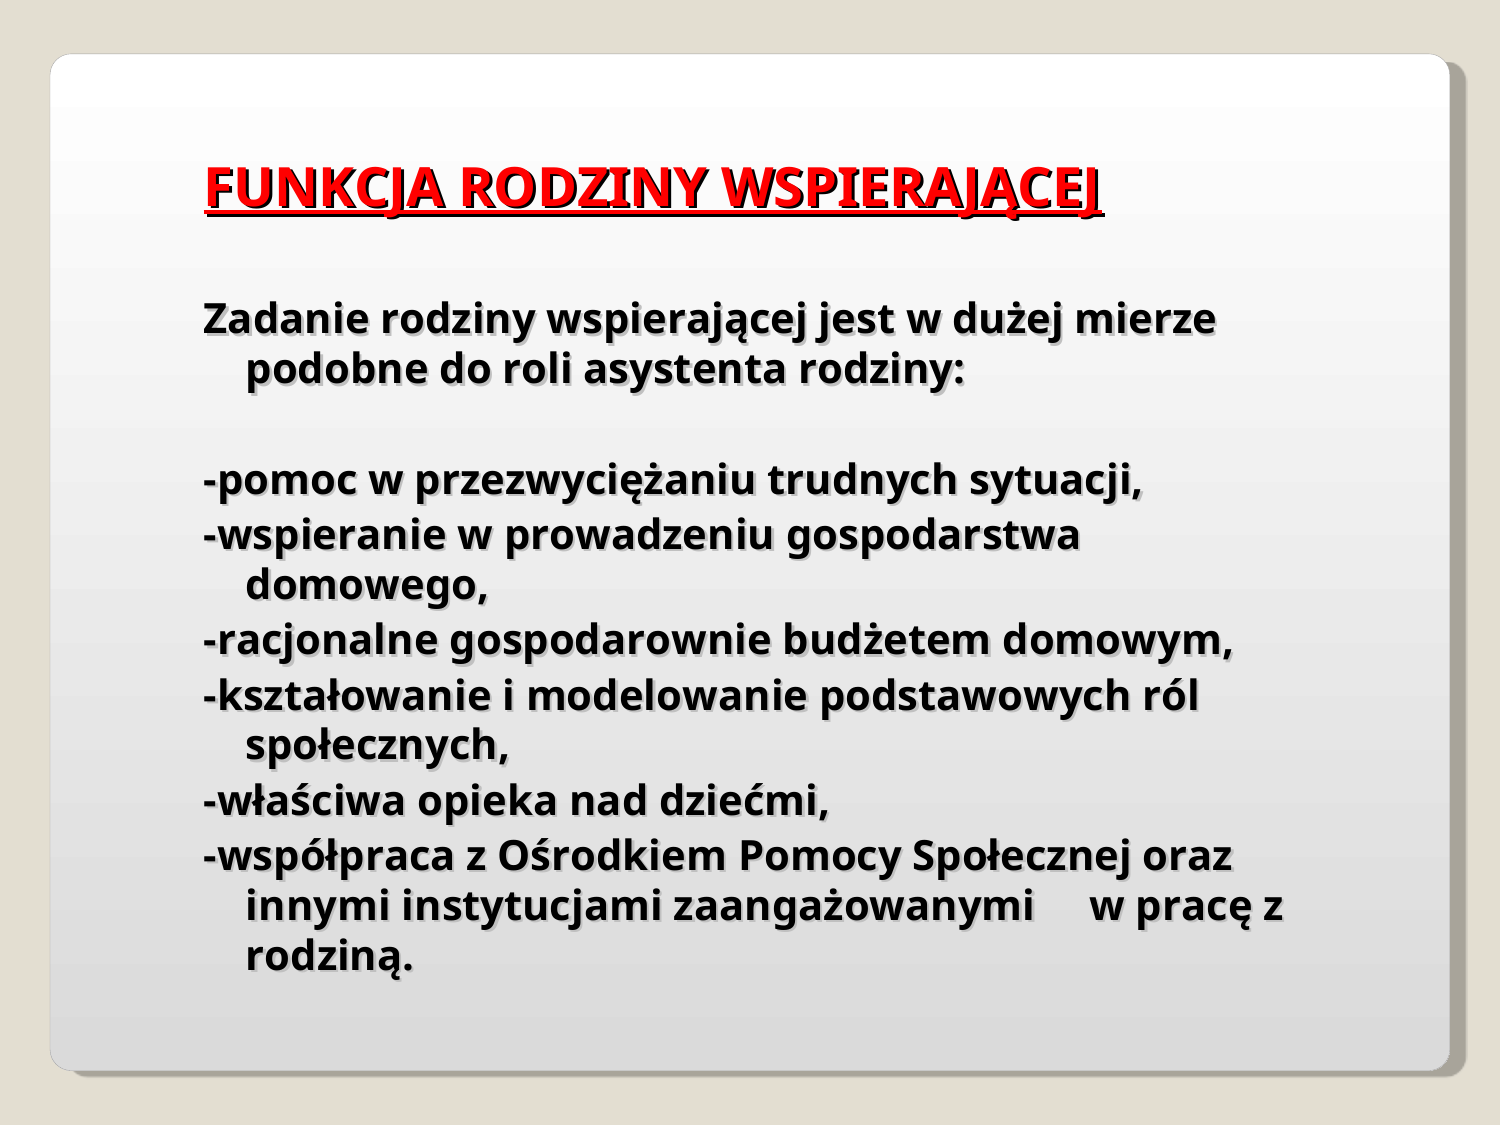

FUNKCJA RODZINY WSPIERAJĄCEJ
Zadanie rodziny wspierającej jest w dużej mierze podobne do roli asystenta rodziny:
-pomoc w przezwyciężaniu trudnych sytuacji,
-wspieranie w prowadzeniu gospodarstwa domowego,
-racjonalne gospodarownie budżetem domowym,
-kształowanie i modelowanie podstawowych ról społecznych,
-właściwa opieka nad dziećmi,
-współpraca z Ośrodkiem Pomocy Społecznej oraz innymi instytucjami zaangażowanymi w pracę z rodziną.